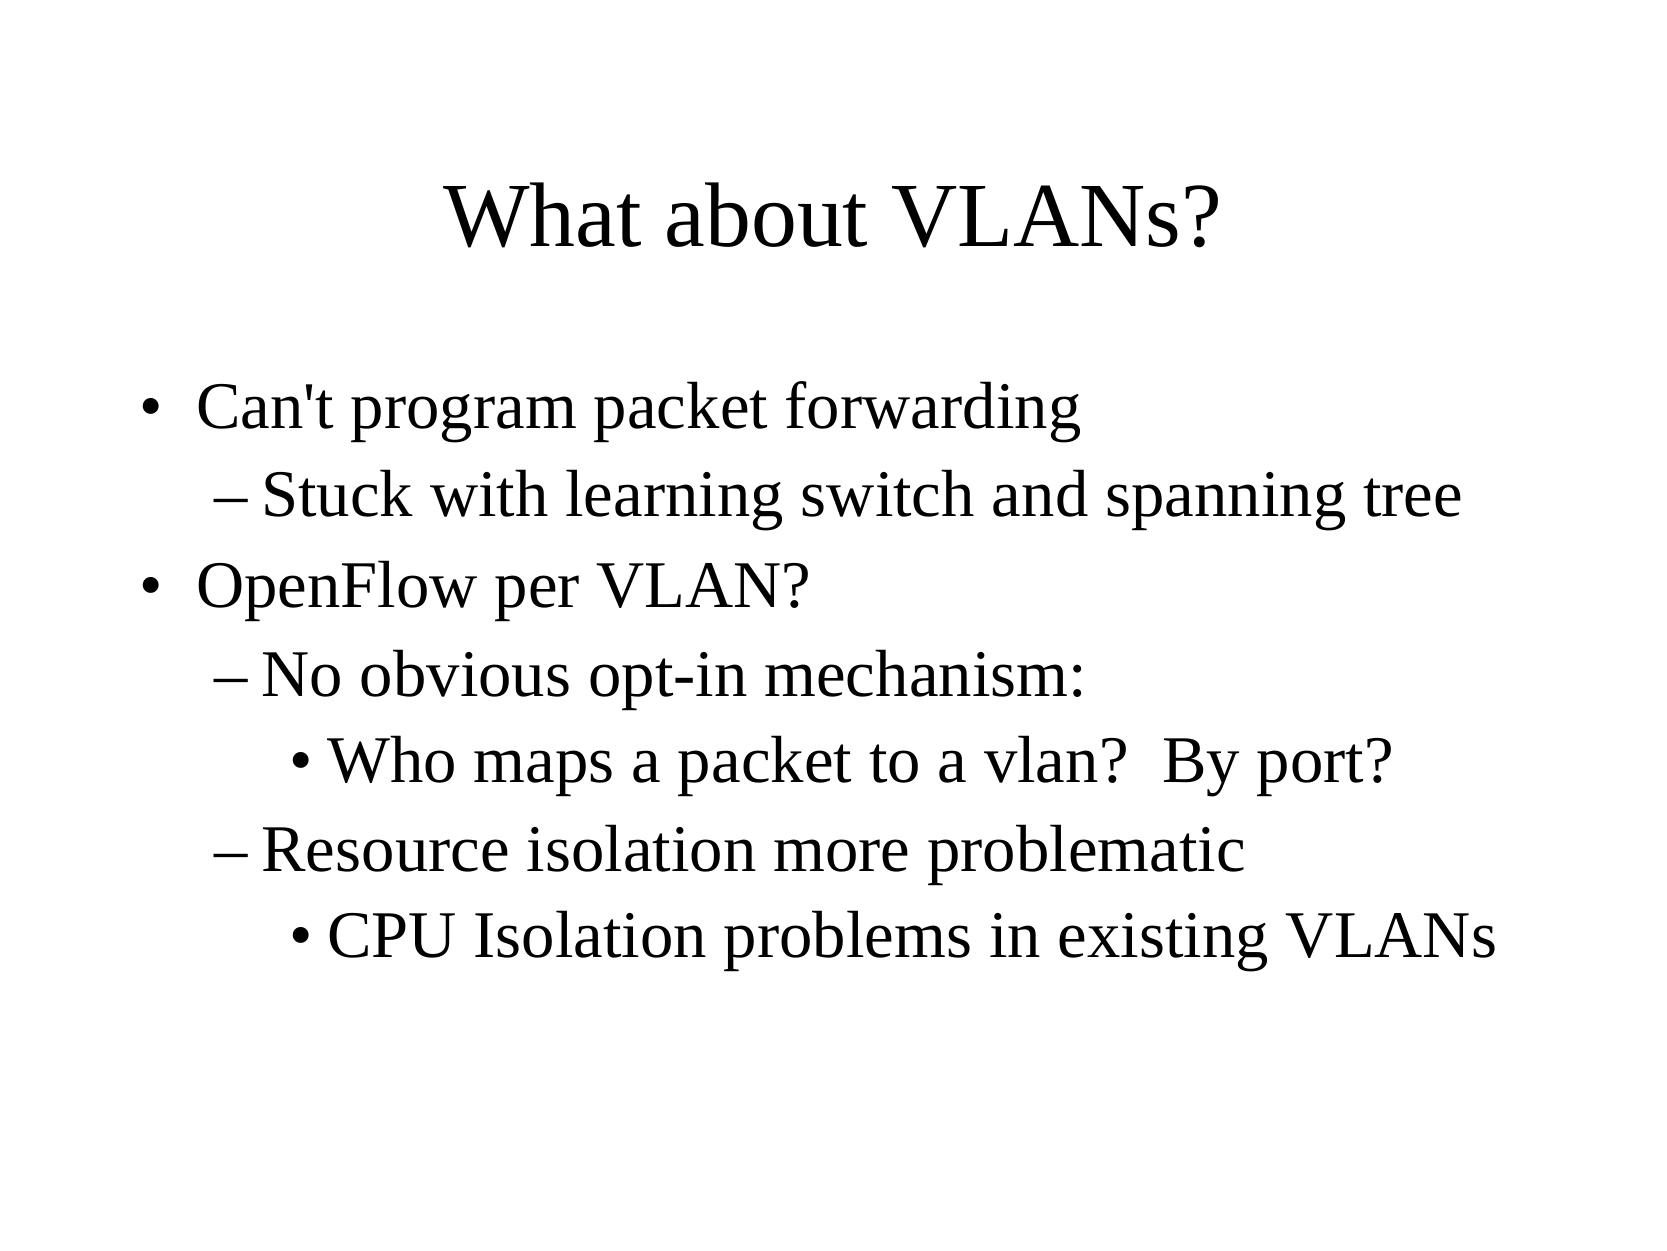

# What about VLANs?
Can't program packet forwarding
Stuck with learning switch and spanning tree
OpenFlow per VLAN?
No obvious opt-in mechanism:
Who maps a packet to a vlan? By port?
Resource isolation more problematic
CPU Isolation problems in existing VLANs